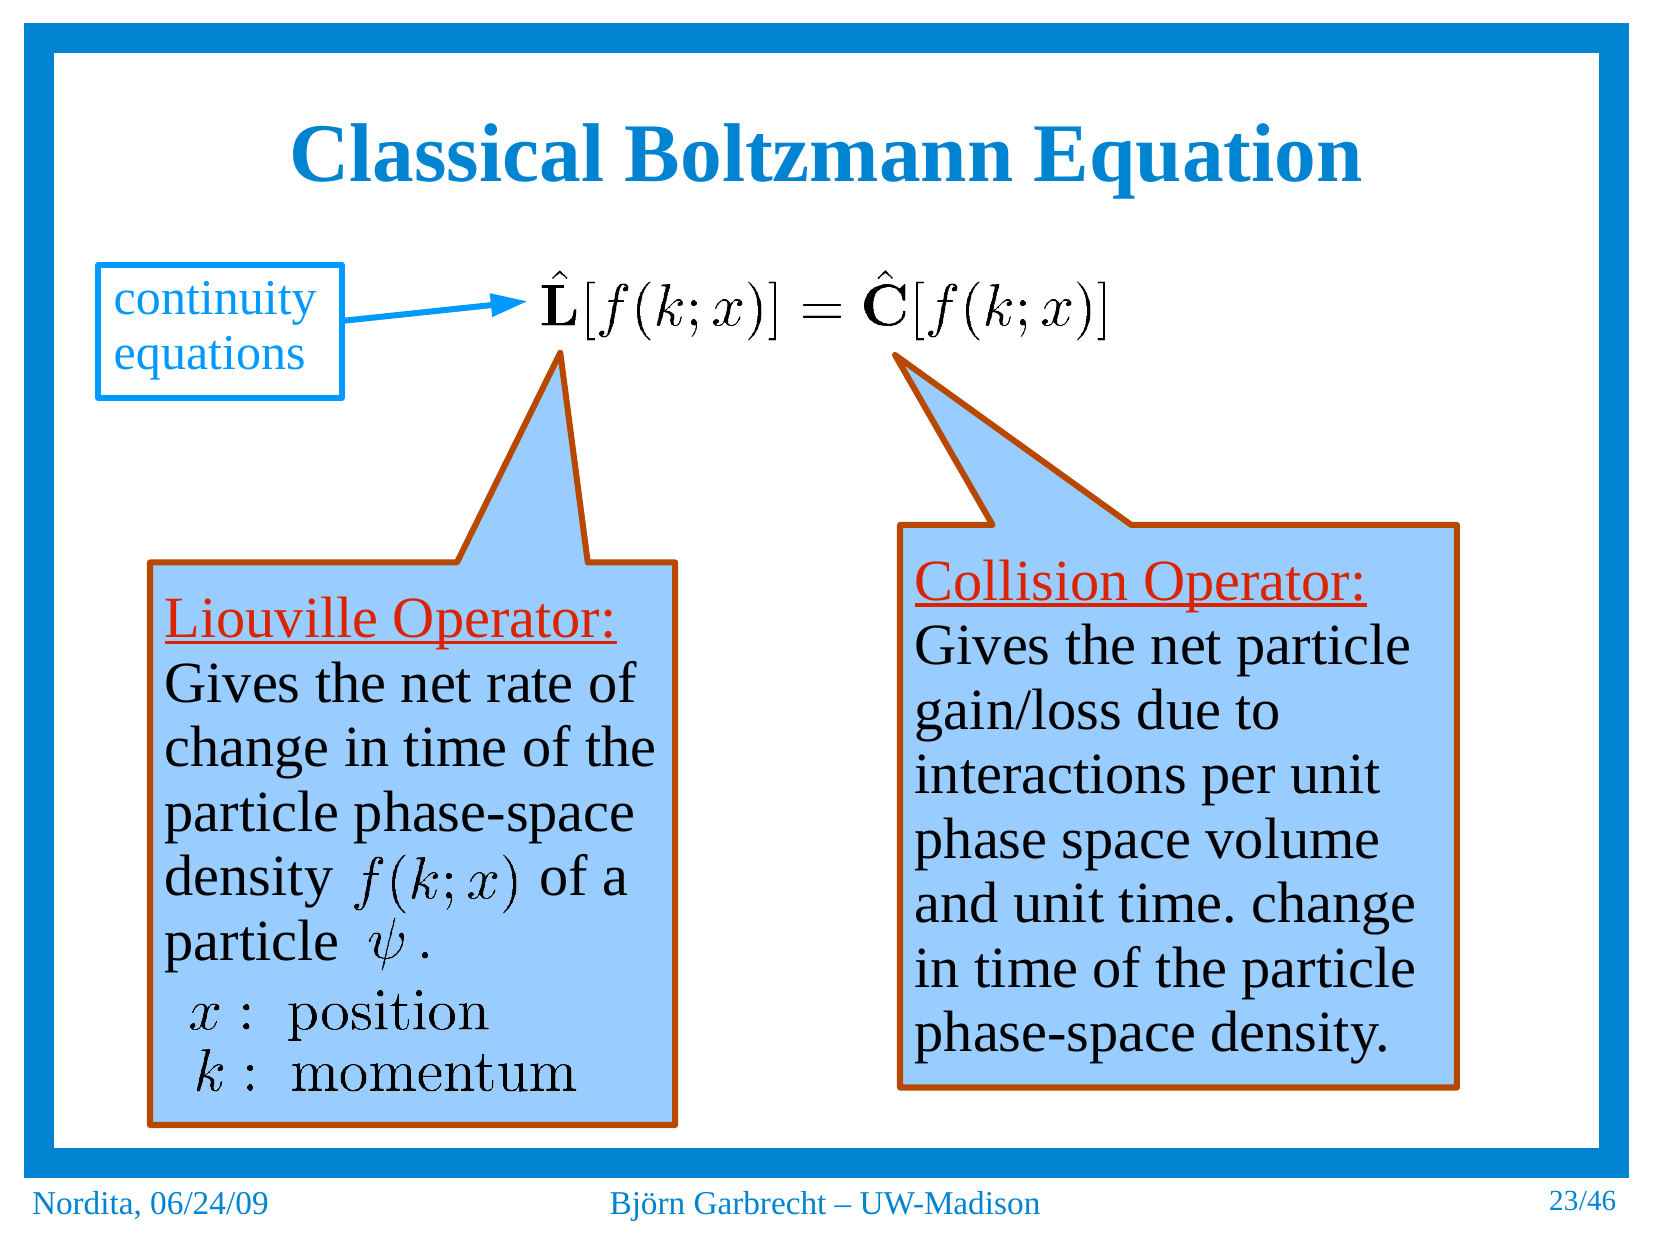

# Classical Boltzmann Equation
continuity
equations
Collision Operator:
Gives the net particle gain/loss due to interactions per unit phase space volume and unit time. change in time of the particle phase-space density.
Liouville Operator:
Gives the net rate of change in time of the particle phase-space density			of a particle
Björn Garbrecht – UW-Madison
23